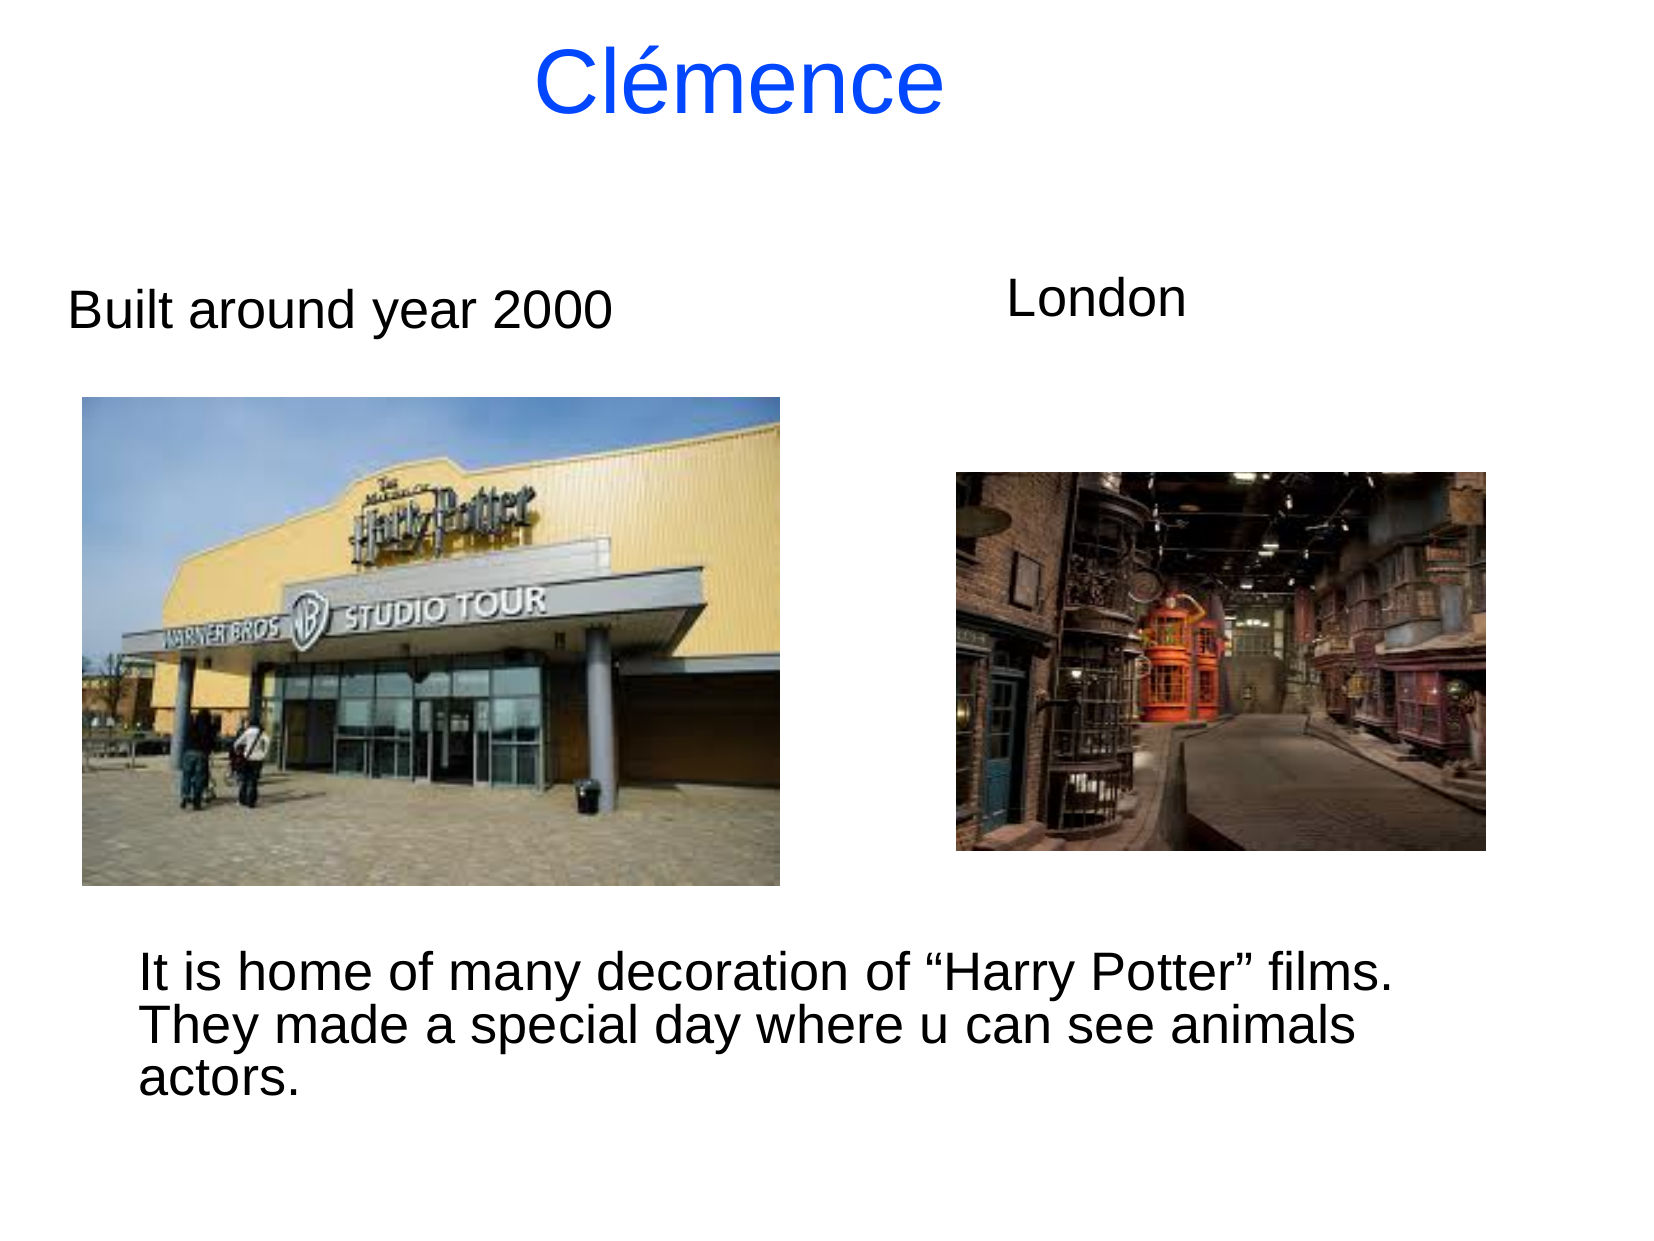

Clémence
London
Built around year 2000
It is home of many decoration of “Harry Potter” films. They made a special day where u can see animals actors.